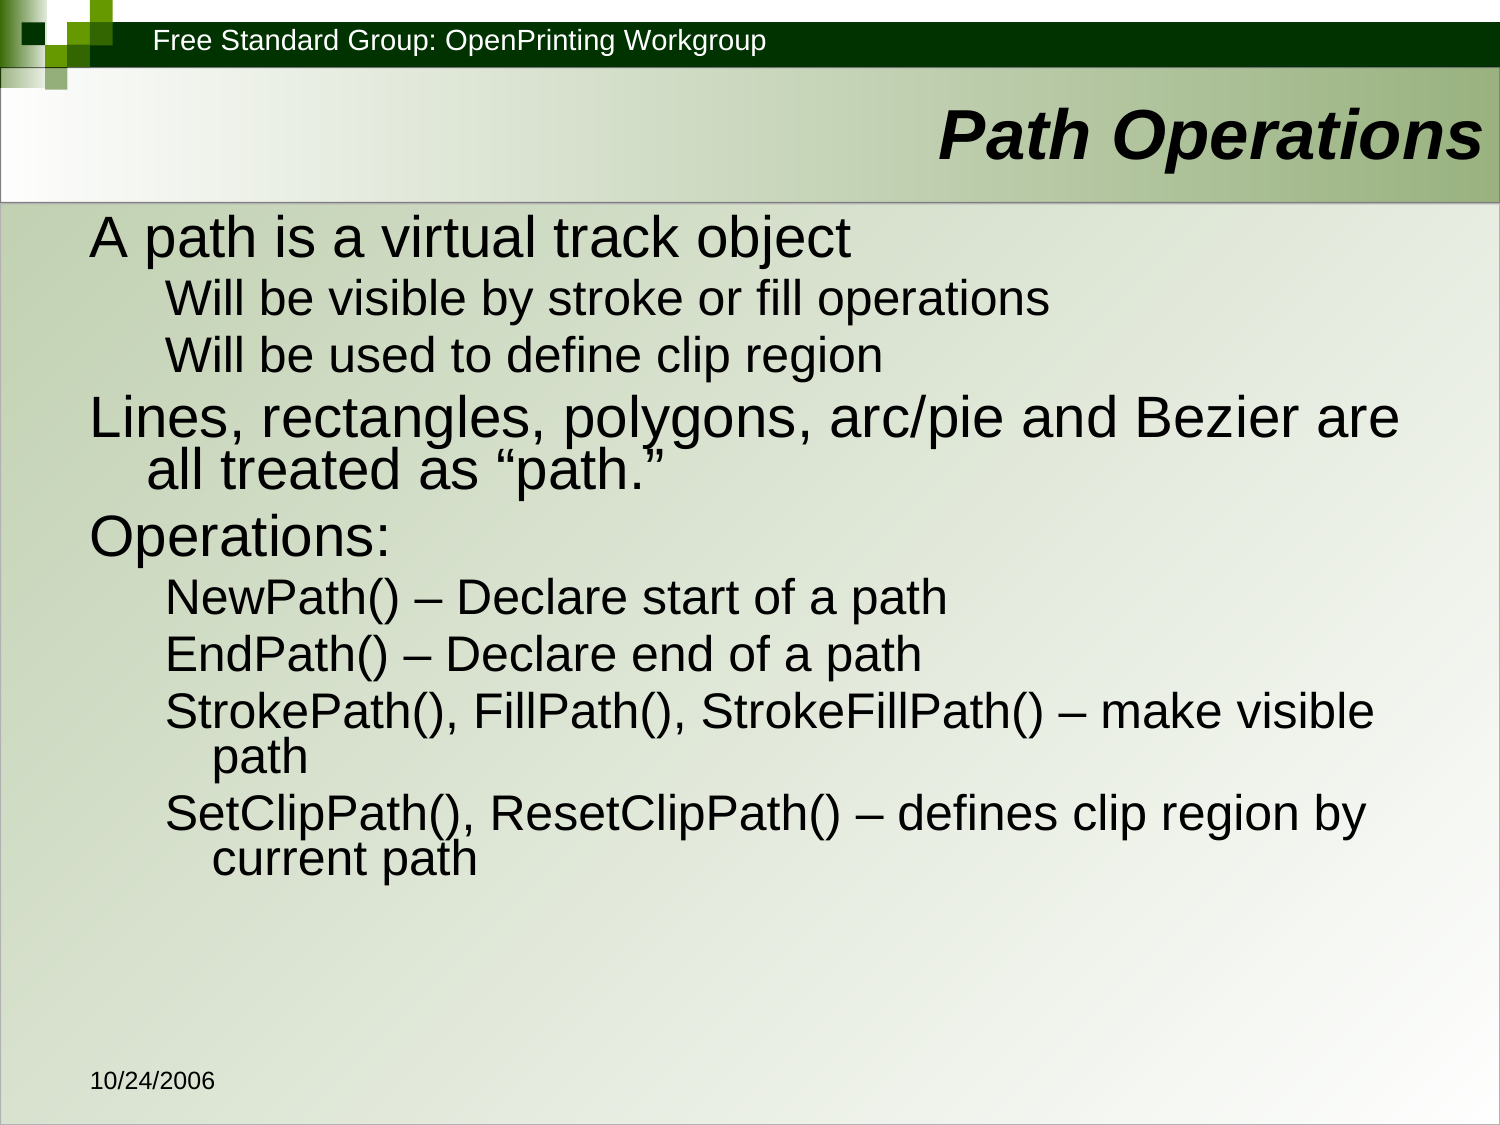

# Path Operations
A path is a virtual track object
Will be visible by stroke or fill operations
Will be used to define clip region
Lines, rectangles, polygons, arc/pie and Bezier are all treated as “path.”
Operations:
NewPath() – Declare start of a path
EndPath() – Declare end of a path
StrokePath(), FillPath(), StrokeFillPath() – make visible path
SetClipPath(), ResetClipPath() – defines clip region by current path